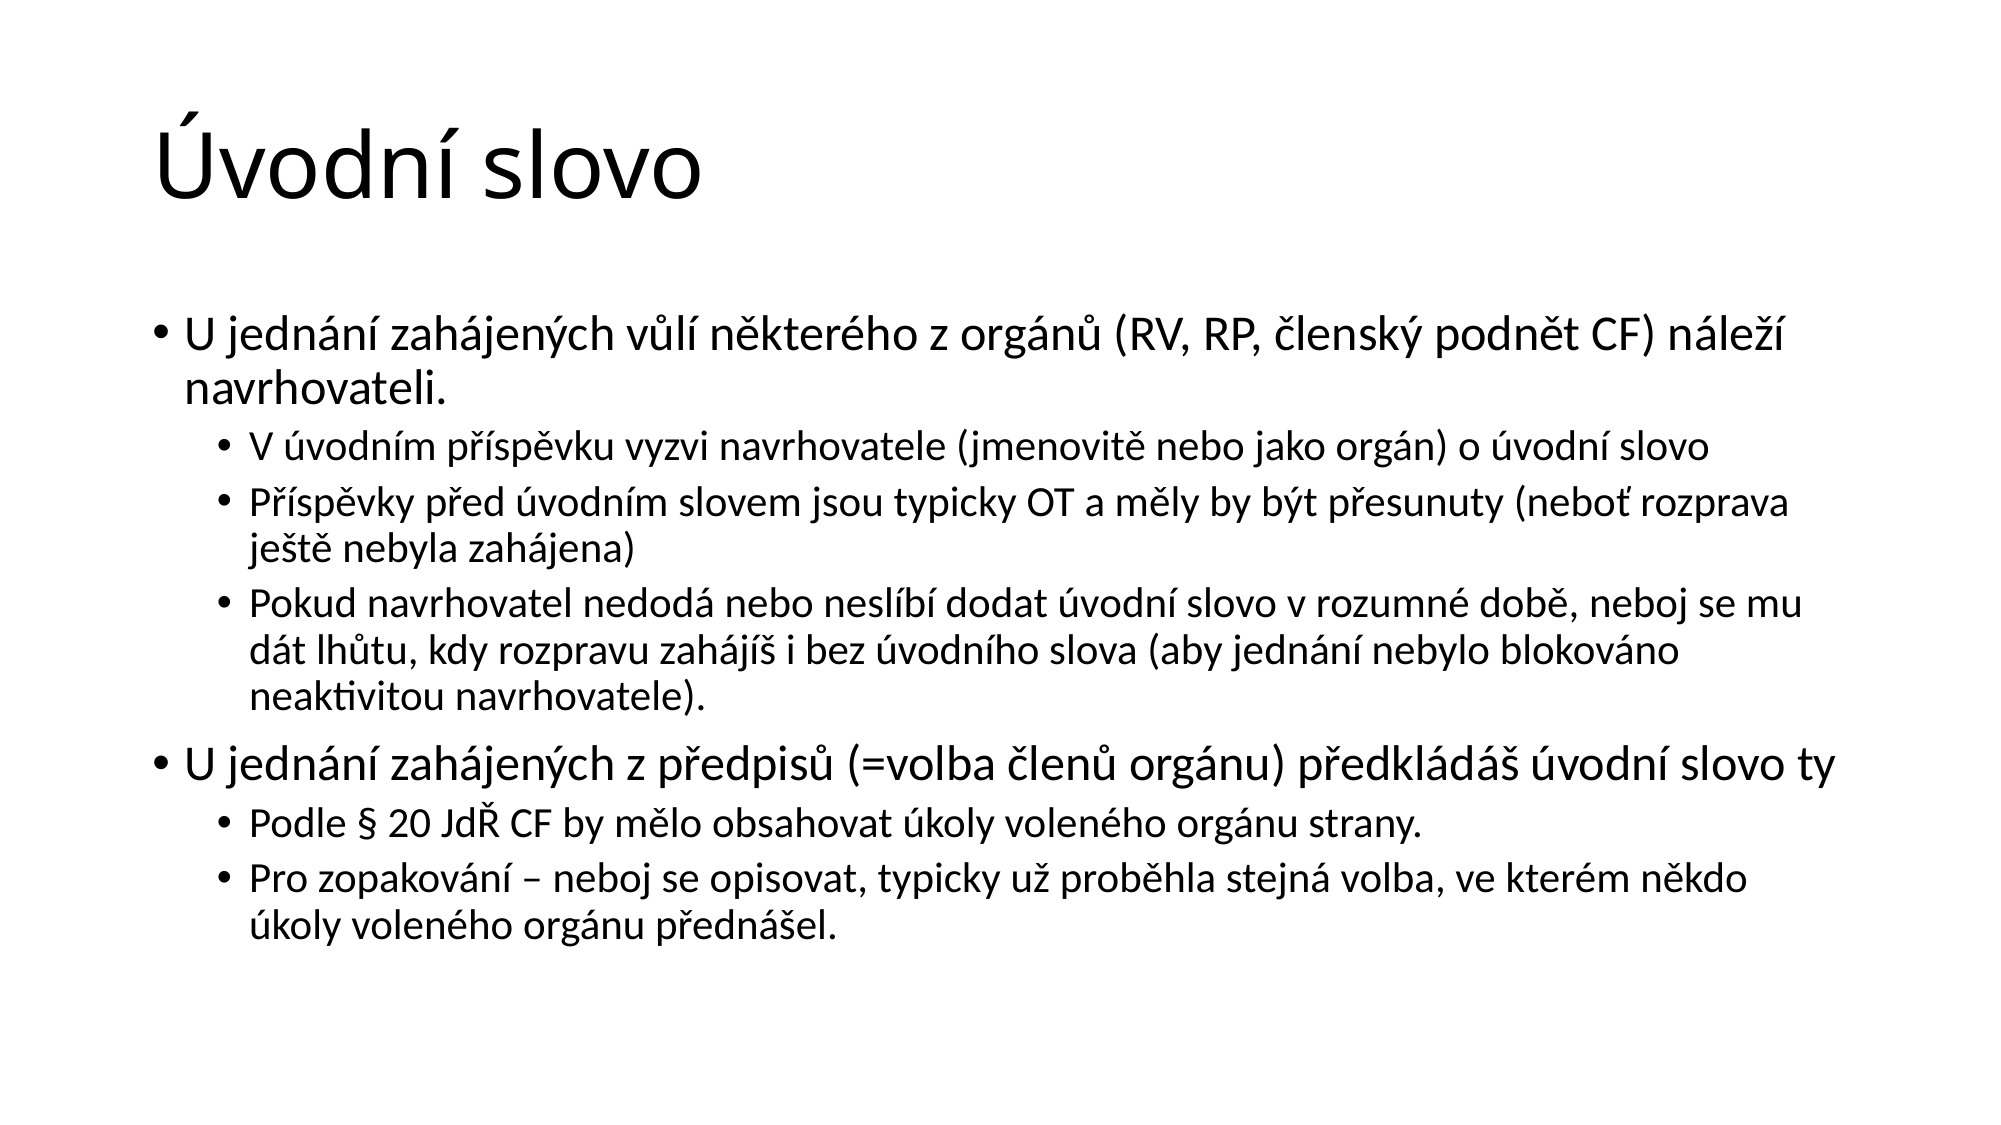

# Úvodní slovo
U jednání zahájených vůlí některého z orgánů (RV, RP, členský podnět CF) náleží navrhovateli.
V úvodním příspěvku vyzvi navrhovatele (jmenovitě nebo jako orgán) o úvodní slovo
Příspěvky před úvodním slovem jsou typicky OT a měly by být přesunuty (neboť rozprava ještě nebyla zahájena)
Pokud navrhovatel nedodá nebo neslíbí dodat úvodní slovo v rozumné době, neboj se mu dát lhůtu, kdy rozpravu zahájíš i bez úvodního slova (aby jednání nebylo blokováno neaktivitou navrhovatele).
U jednání zahájených z předpisů (=volba členů orgánu) předkládáš úvodní slovo ty
Podle § 20 JdŘ CF by mělo obsahovat úkoly voleného orgánu strany.
Pro zopakování – neboj se opisovat, typicky už proběhla stejná volba, ve kterém někdo úkoly voleného orgánu přednášel.